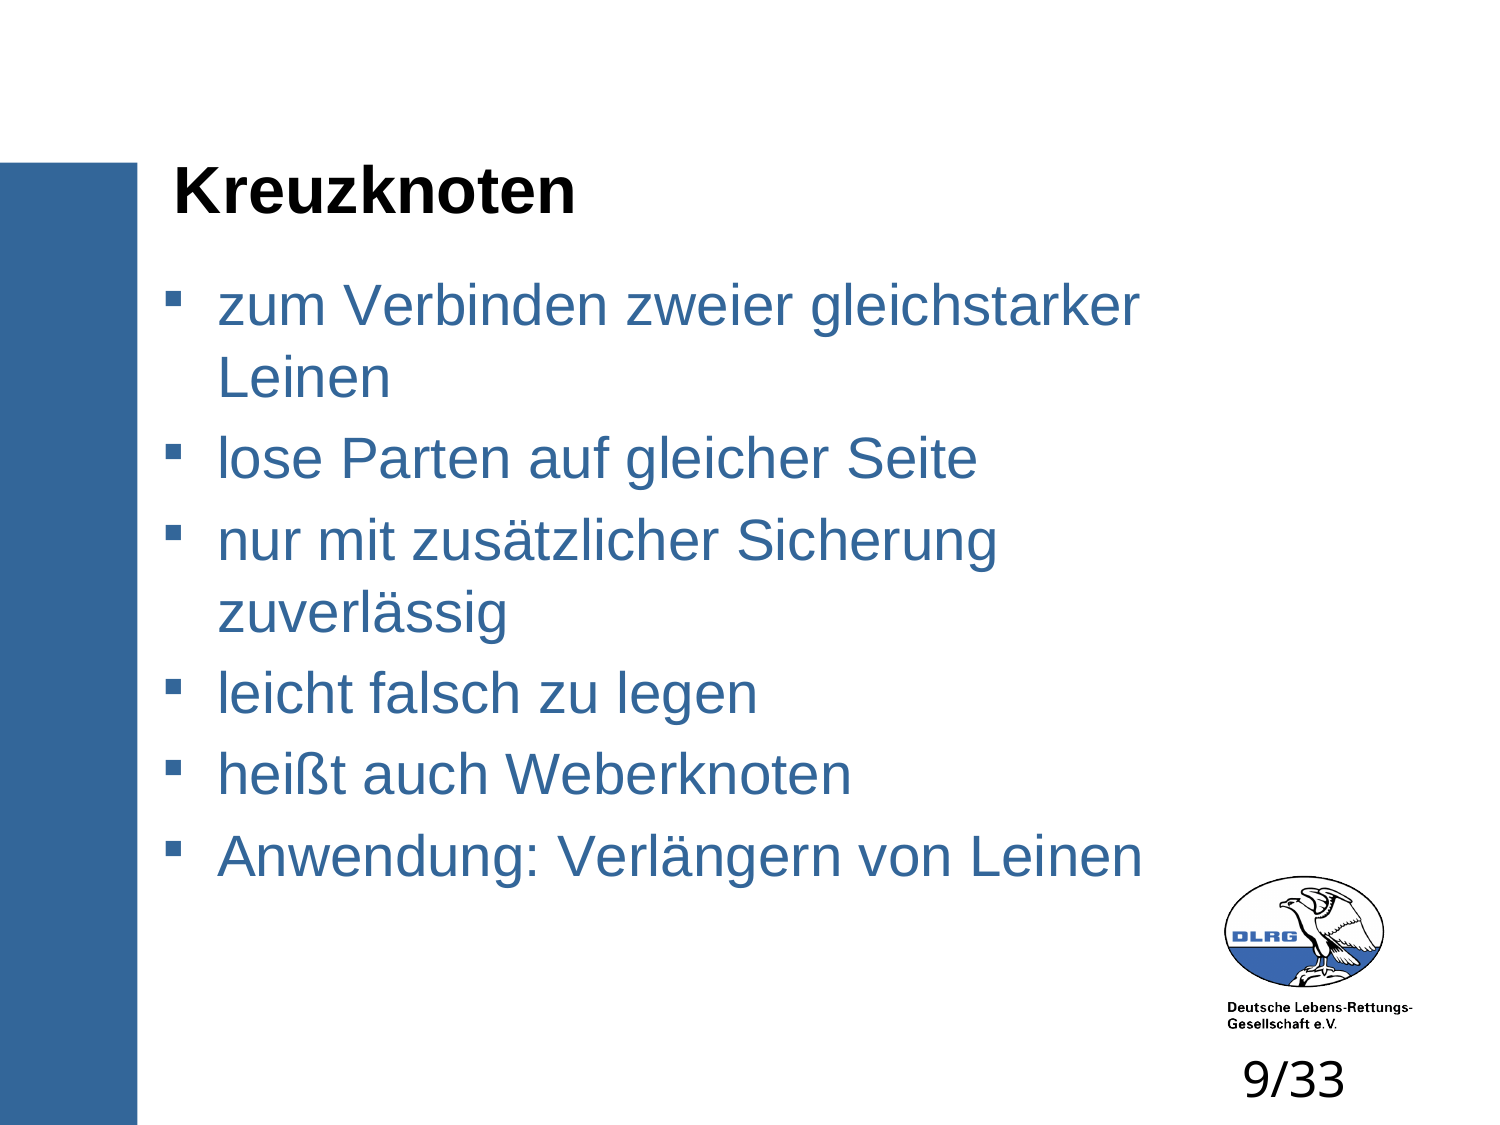

# Kreuzknoten
zum Verbinden zweier gleichstarker Leinen
lose Parten auf gleicher Seite
nur mit zusätzlicher Sicherung zuverlässig
leicht falsch zu legen
heißt auch Weberknoten
Anwendung: Verlängern von Leinen